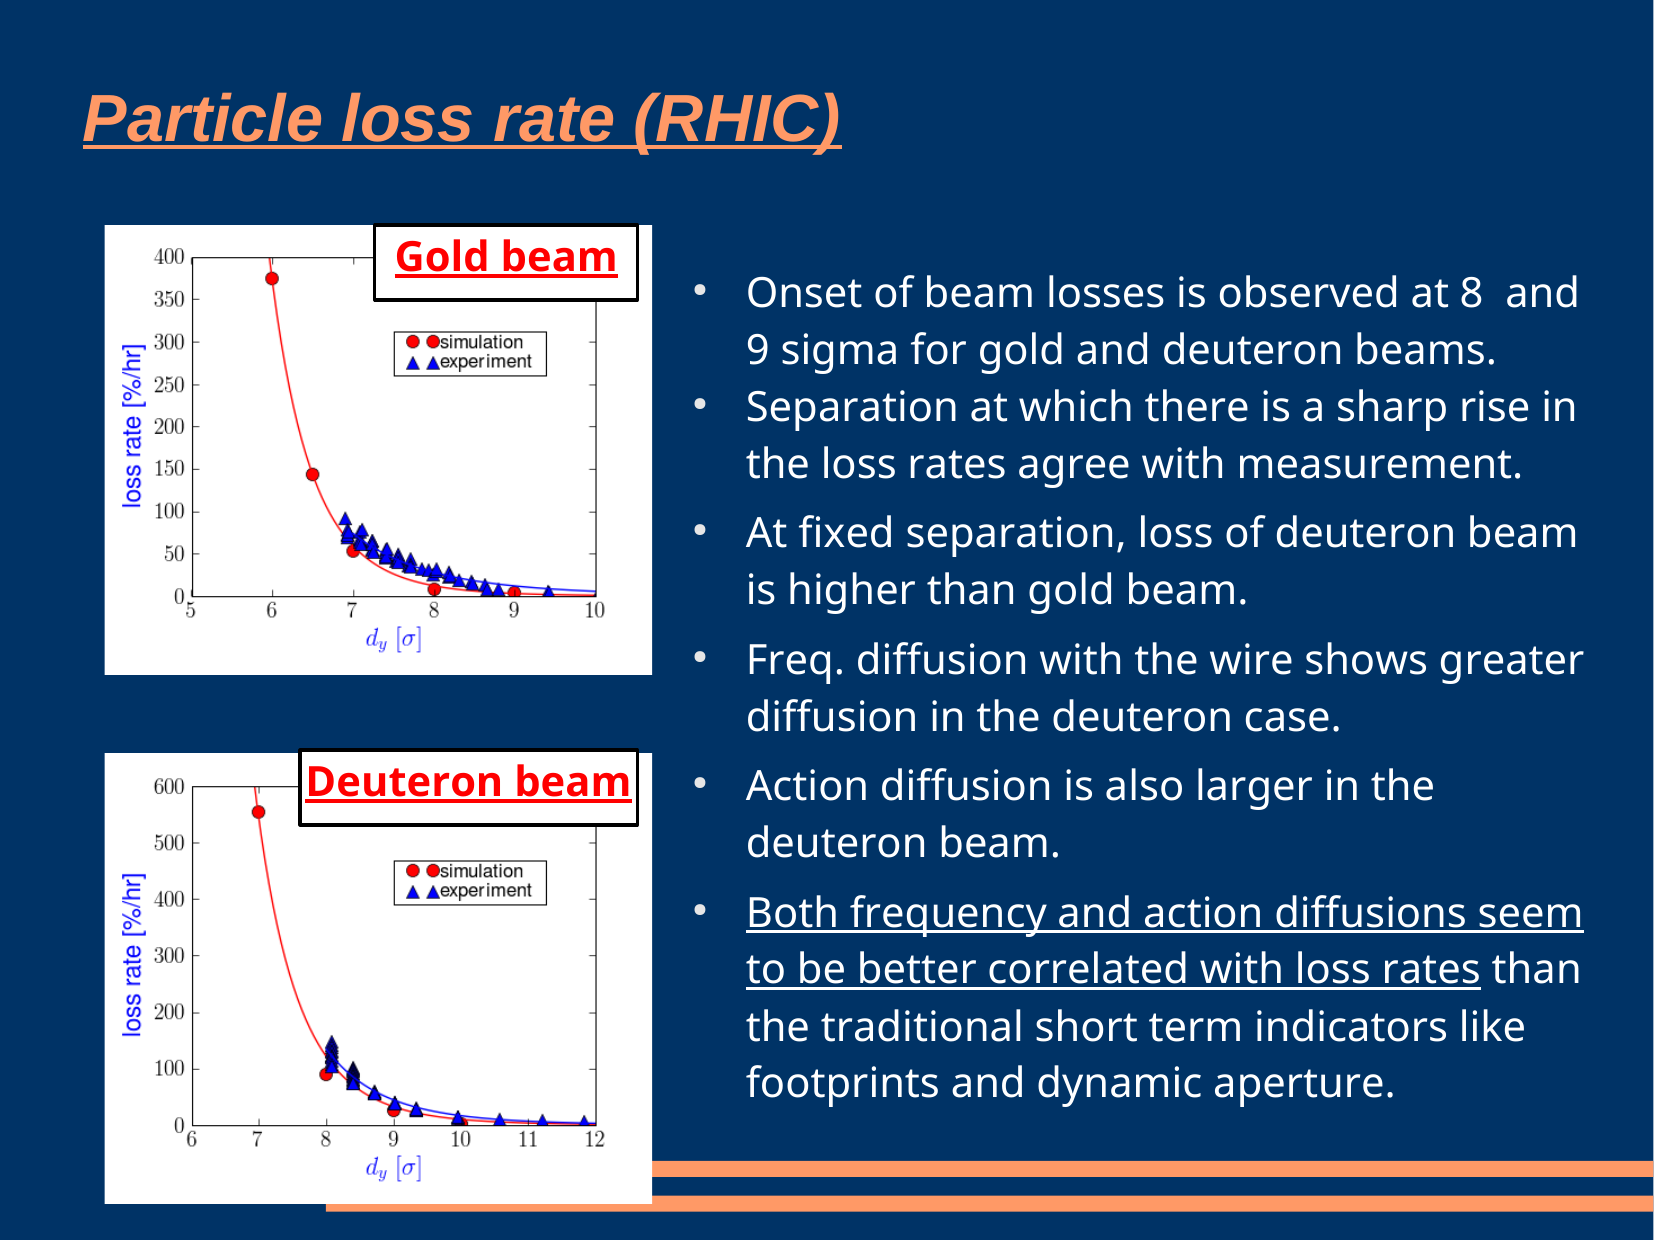

# Particle loss rate (RHIC)
Gold beam
Onset of beam losses is observed at 8 and 9 sigma for gold and deuteron beams.
Separation at which there is a sharp rise in the loss rates agree with measurement.
At fixed separation, loss of deuteron beam is higher than gold beam.
Freq. diffusion with the wire shows greater diffusion in the deuteron case.
Action diffusion is also larger in the deuteron beam.
Both frequency and action diffusions seem to be better correlated with loss rates than the traditional short term indicators like footprints and dynamic aperture.
Deuteron beam